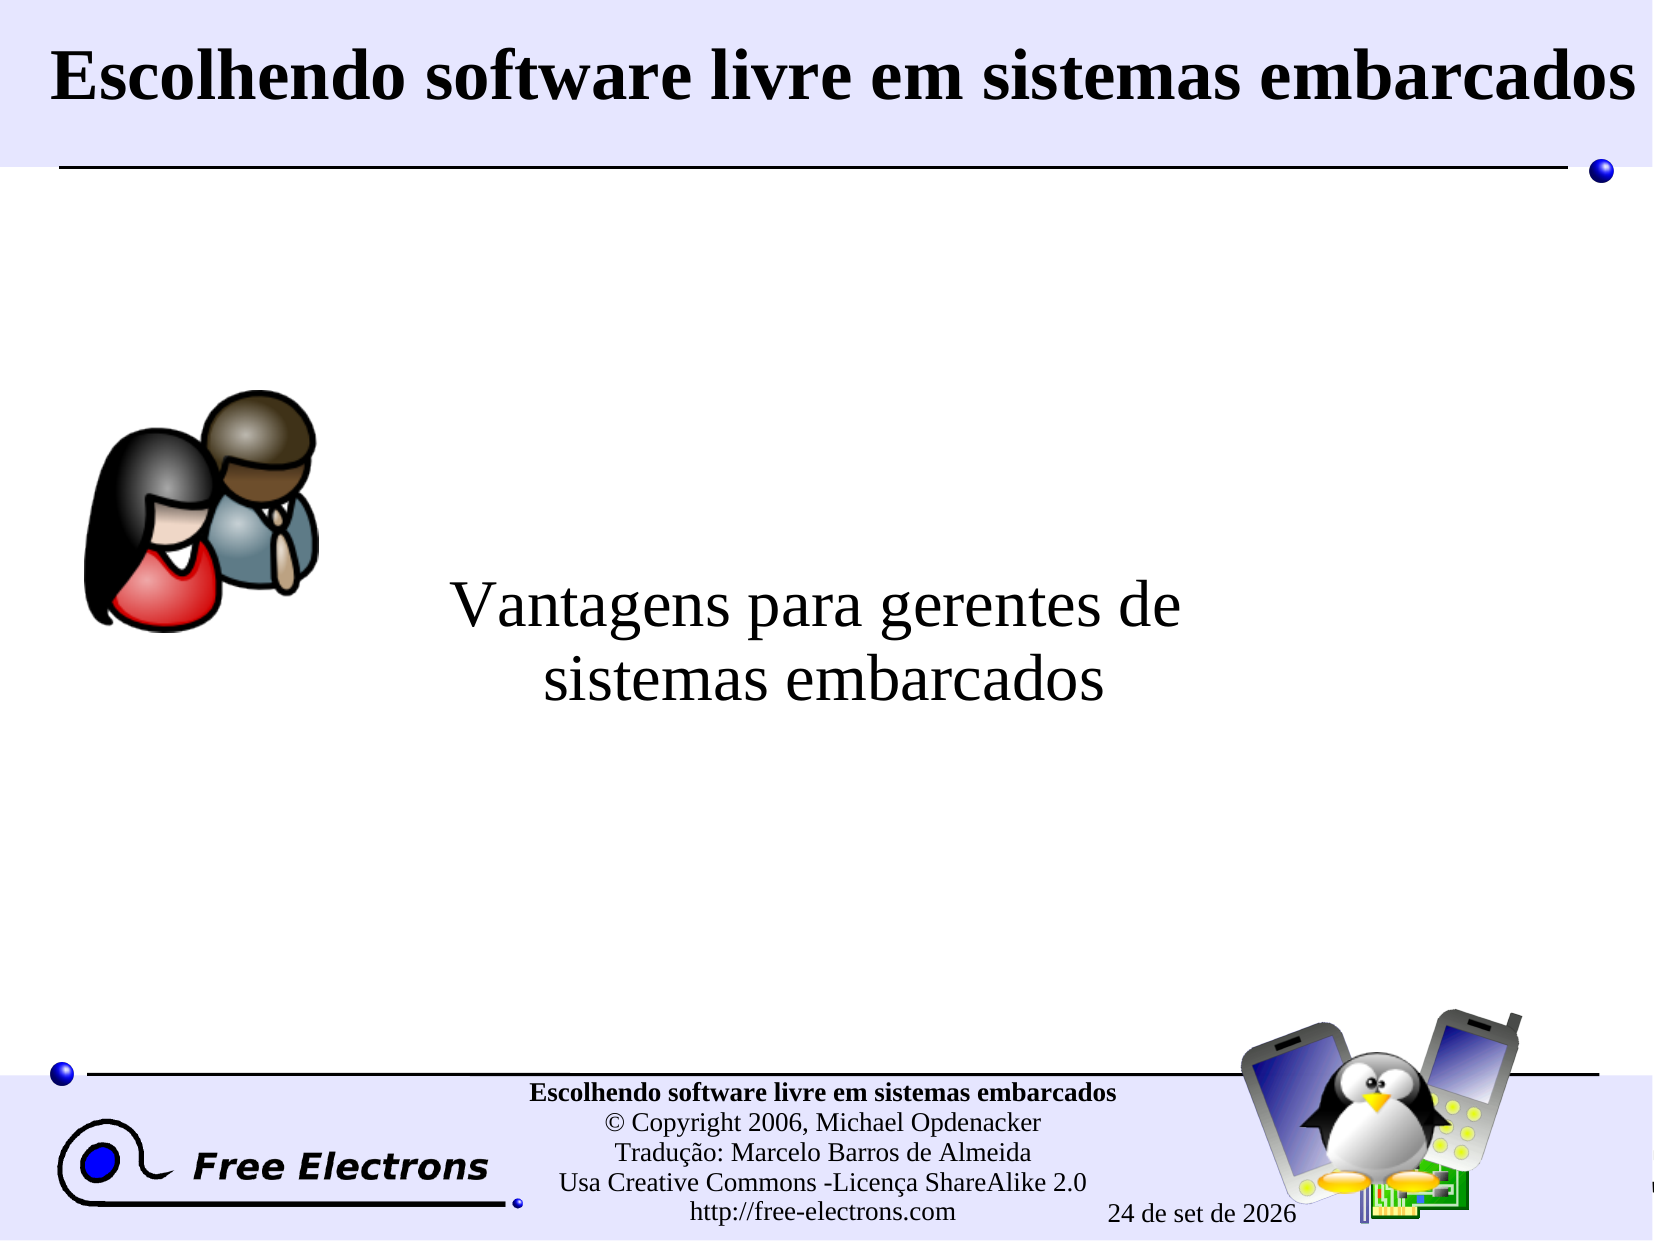

Escolhendo software livre em sistemas embarcados
# Vantagens para gerentes de
sistemas embarcados